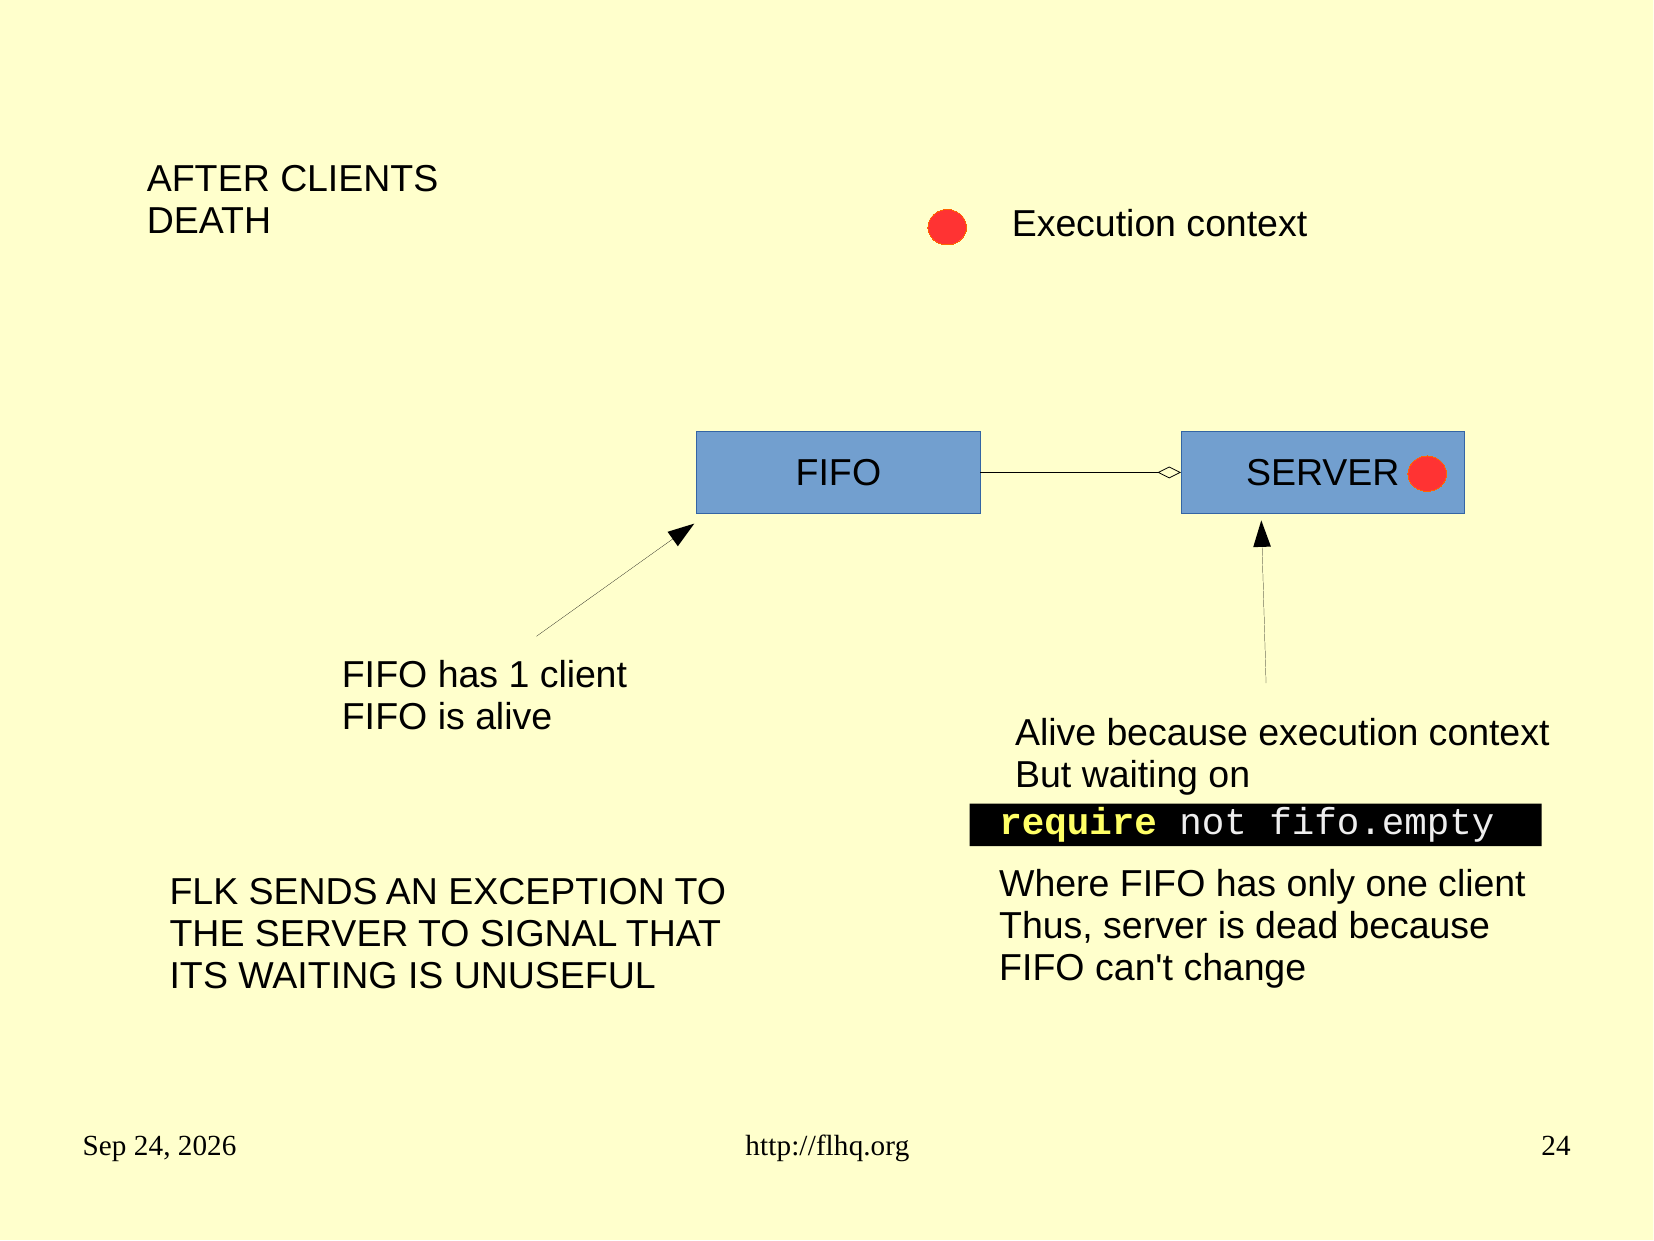

AFTER CLIENTS DEATH
Execution context
FIFO
SERVER
FIFO has 1 client
FIFO is alive
Alive because execution context
But waiting on
require not fifo.empty
Where FIFO has only one client
Thus, server is dead because
FIFO can't change
FLK SENDS AN EXCEPTION TO
THE SERVER TO SIGNAL THAT
ITS WAITING IS UNUSEFUL
http://flhq.org
24